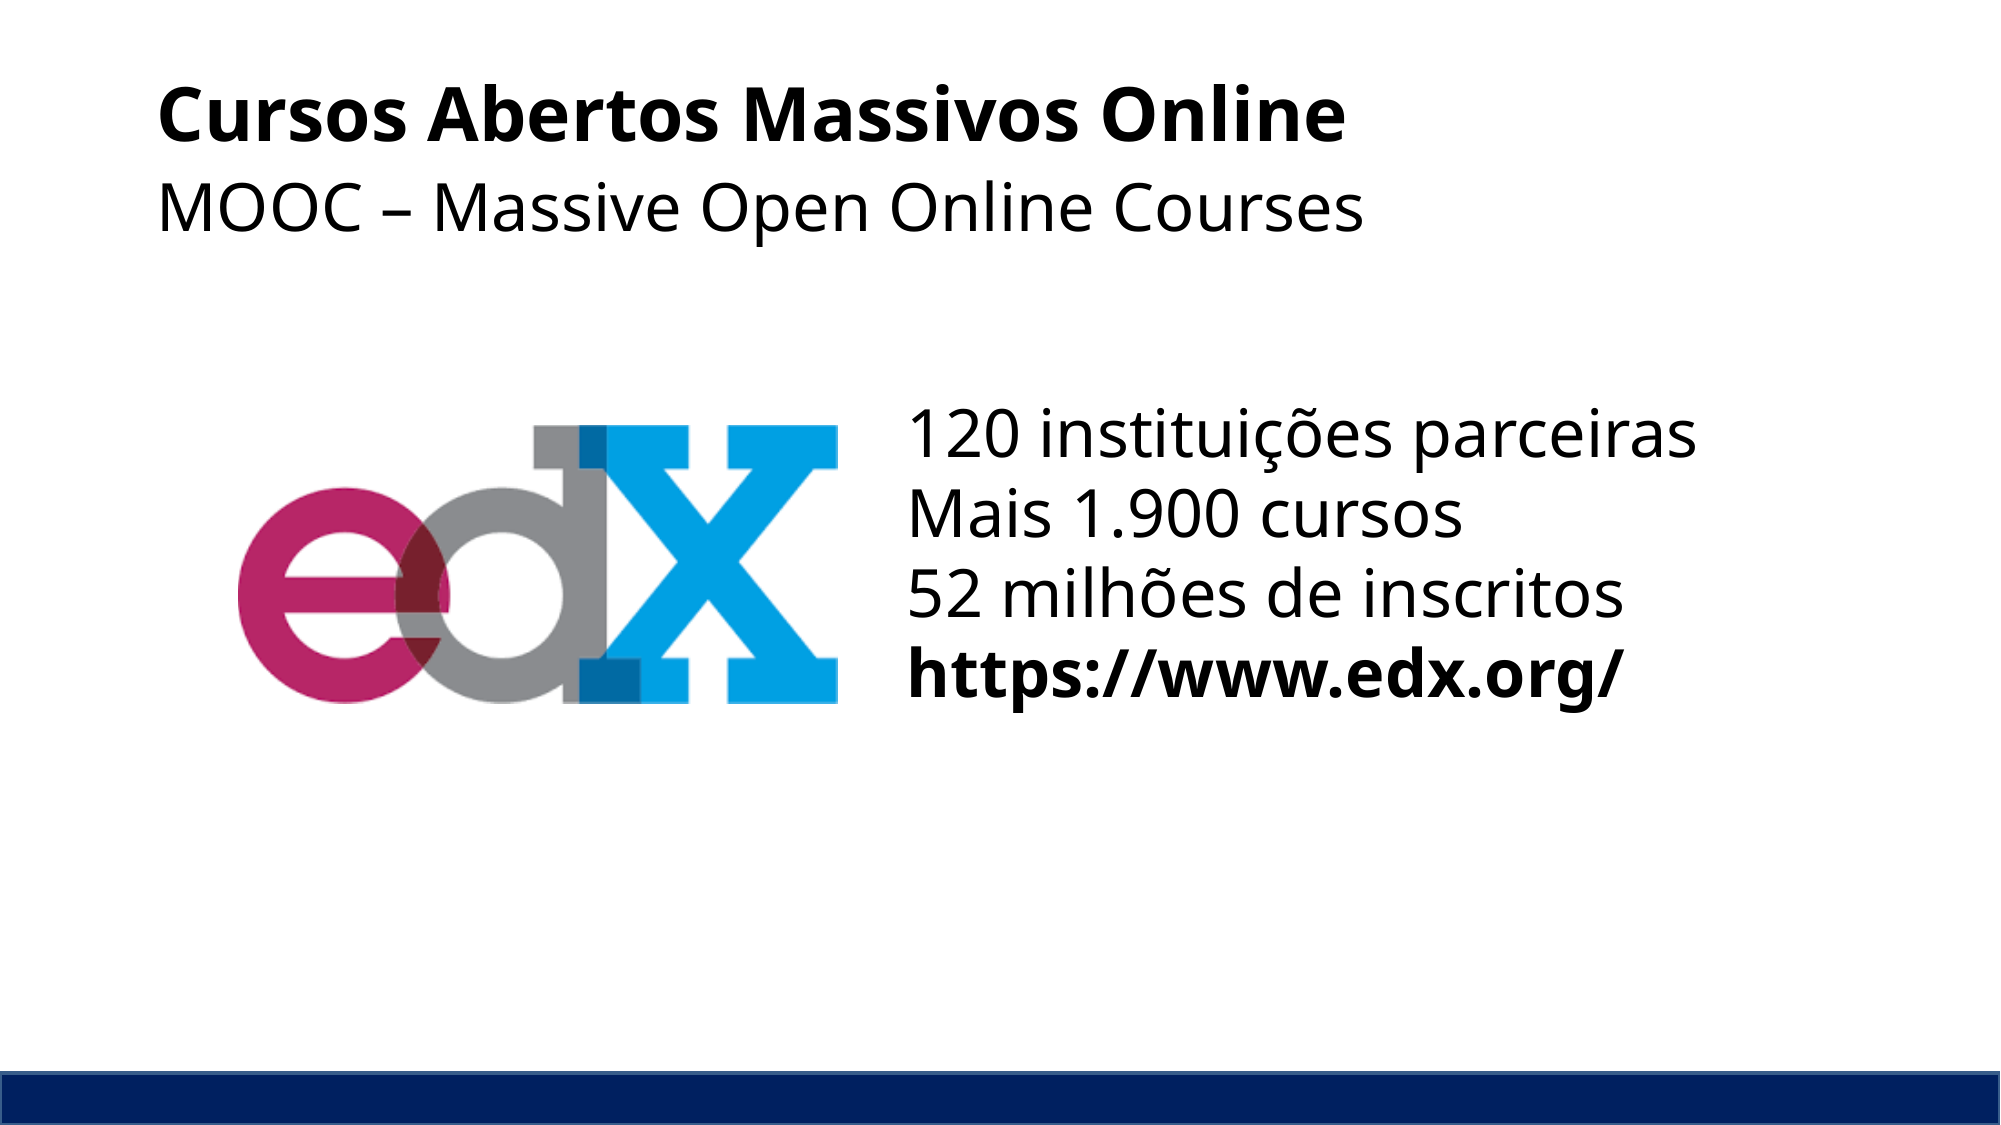

Cursos Abertos Massivos Online
MOOC – Massive Open Online Courses
120 instituições parceiras
Mais 1.900 cursos
52 milhões de inscritos
https://www.edx.org/